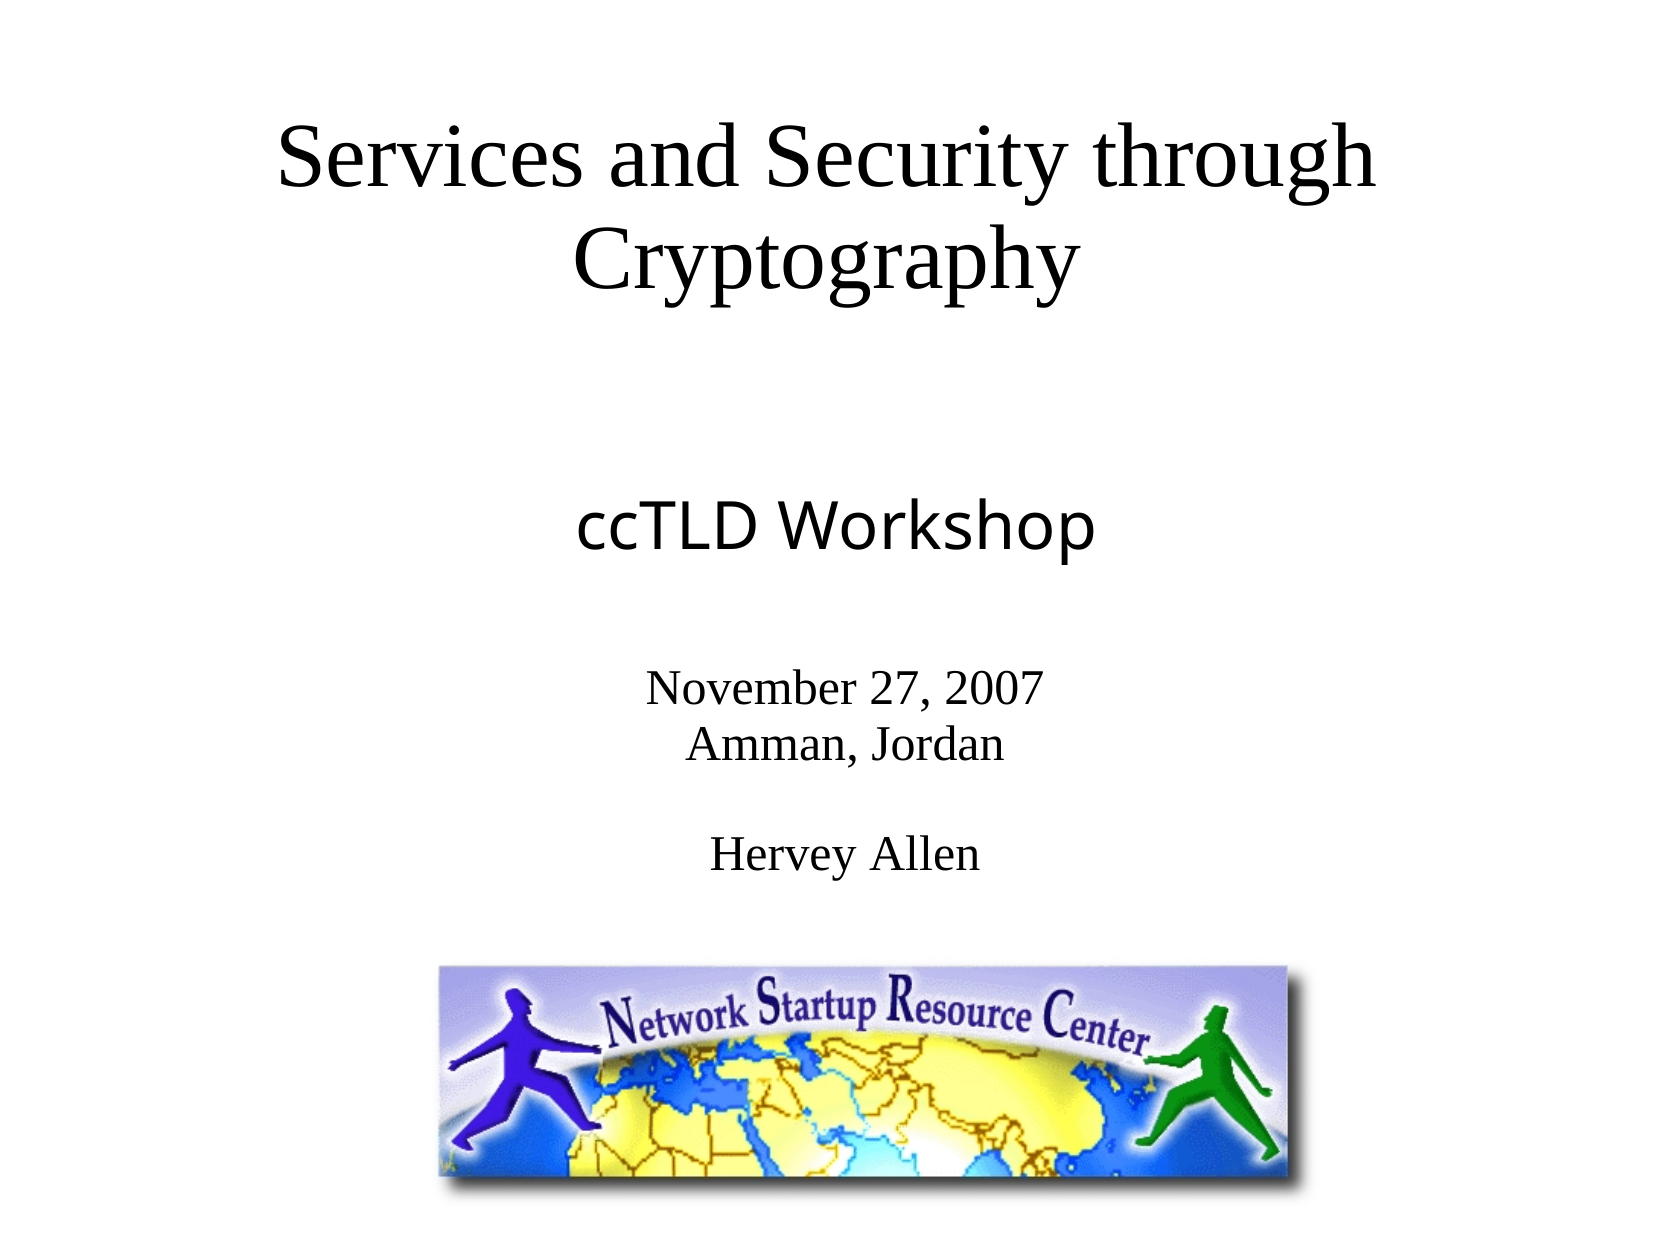

# Services and Security through Cryptography
ccTLD Workshop
November 27, 2007
Amman, Jordan
Hervey Allen